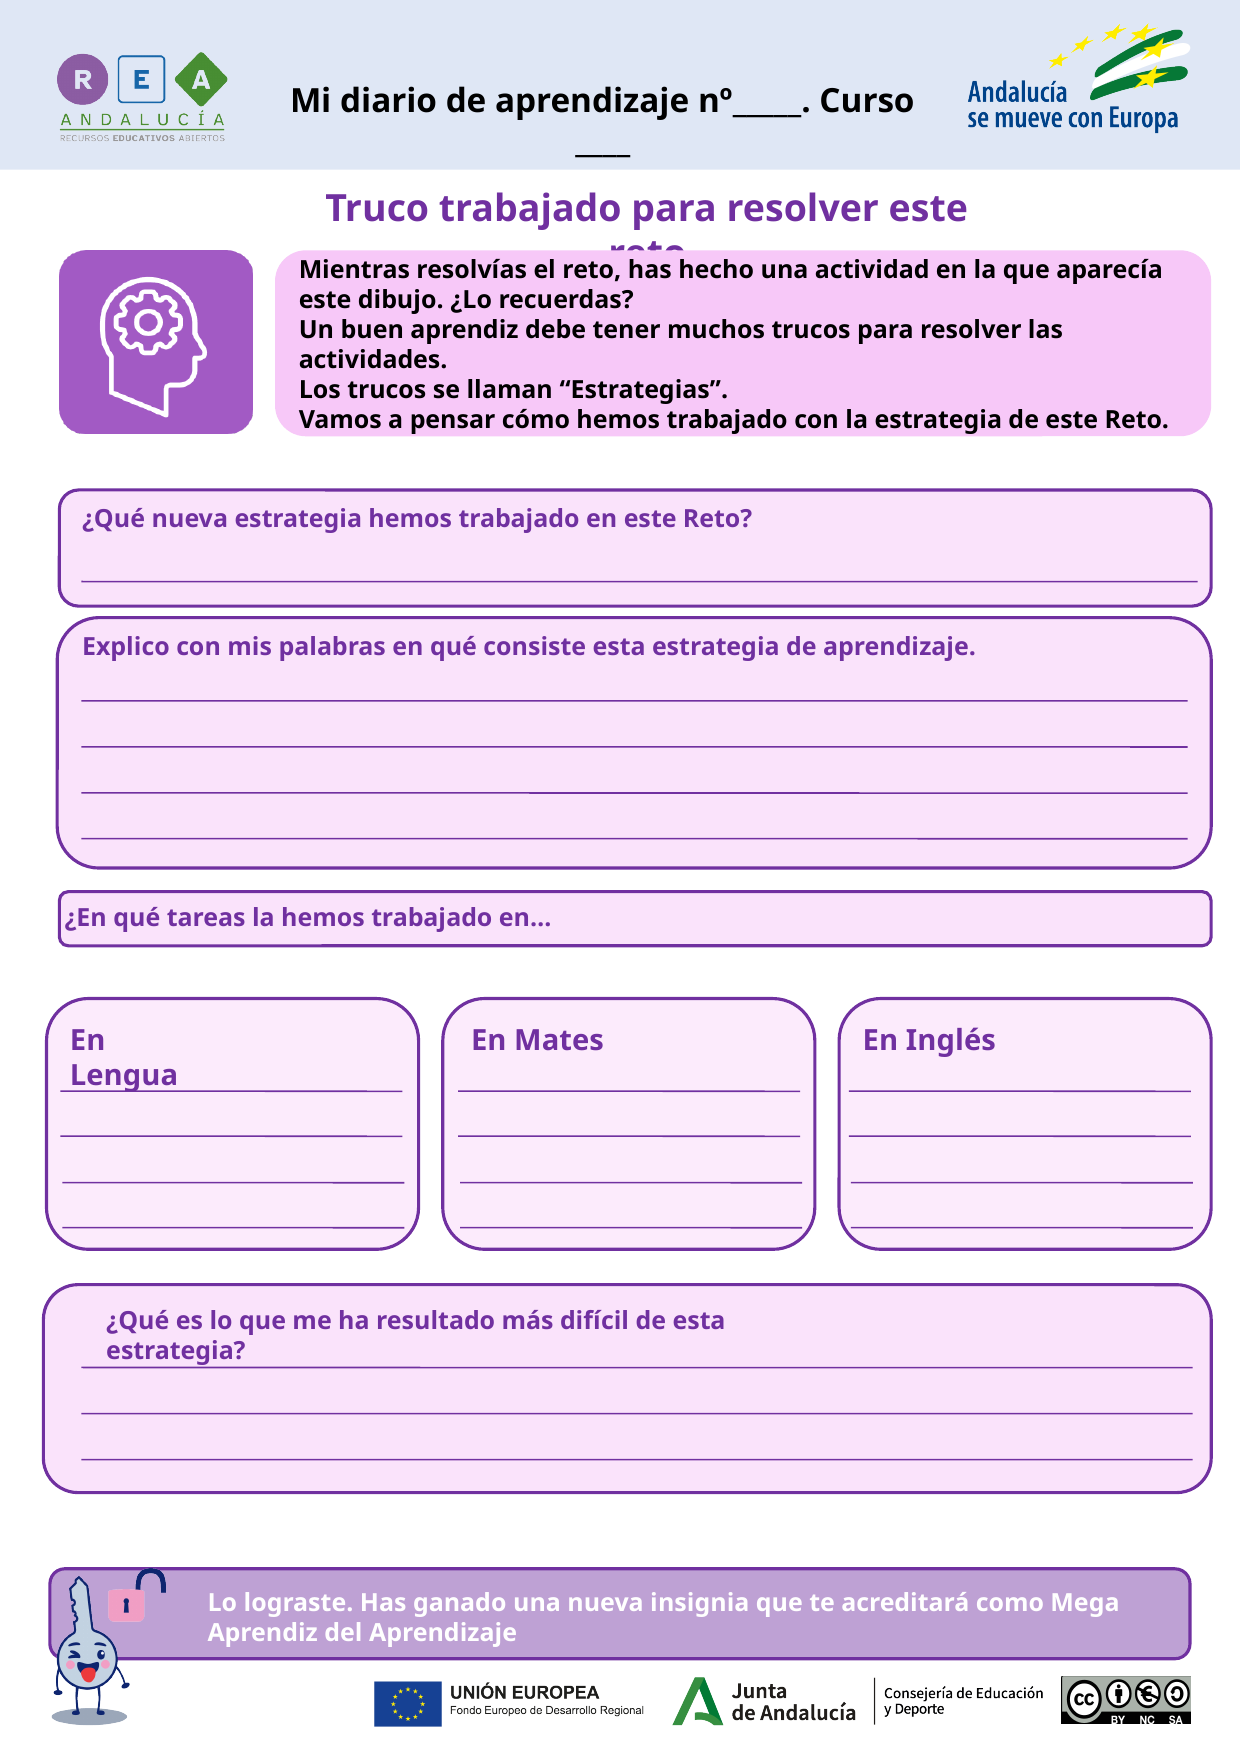

Mi diario de aprendizaje nº_____. Curso ____
Truco trabajado para resolver este reto
Mientras resolvías el reto, has hecho una actividad en la que aparecía este dibujo. ¿Lo recuerdas?
Un buen aprendiz debe tener muchos trucos para resolver las actividades.
Los trucos se llaman “Estrategias”.
Vamos a pensar cómo hemos trabajado con la estrategia de este Reto.
¿Qué nueva estrategia hemos trabajado en este Reto?
Explico con mis palabras en qué consiste esta estrategia de aprendizaje.
¿En qué tareas la hemos trabajado en…
En Lengua
En Mates
En Inglés
¿Qué es lo que me ha resultado más difícil de esta estrategia?
Lo lograste. Has ganado una nueva insignia que te acreditará como Mega Aprendiz del Aprendizaje